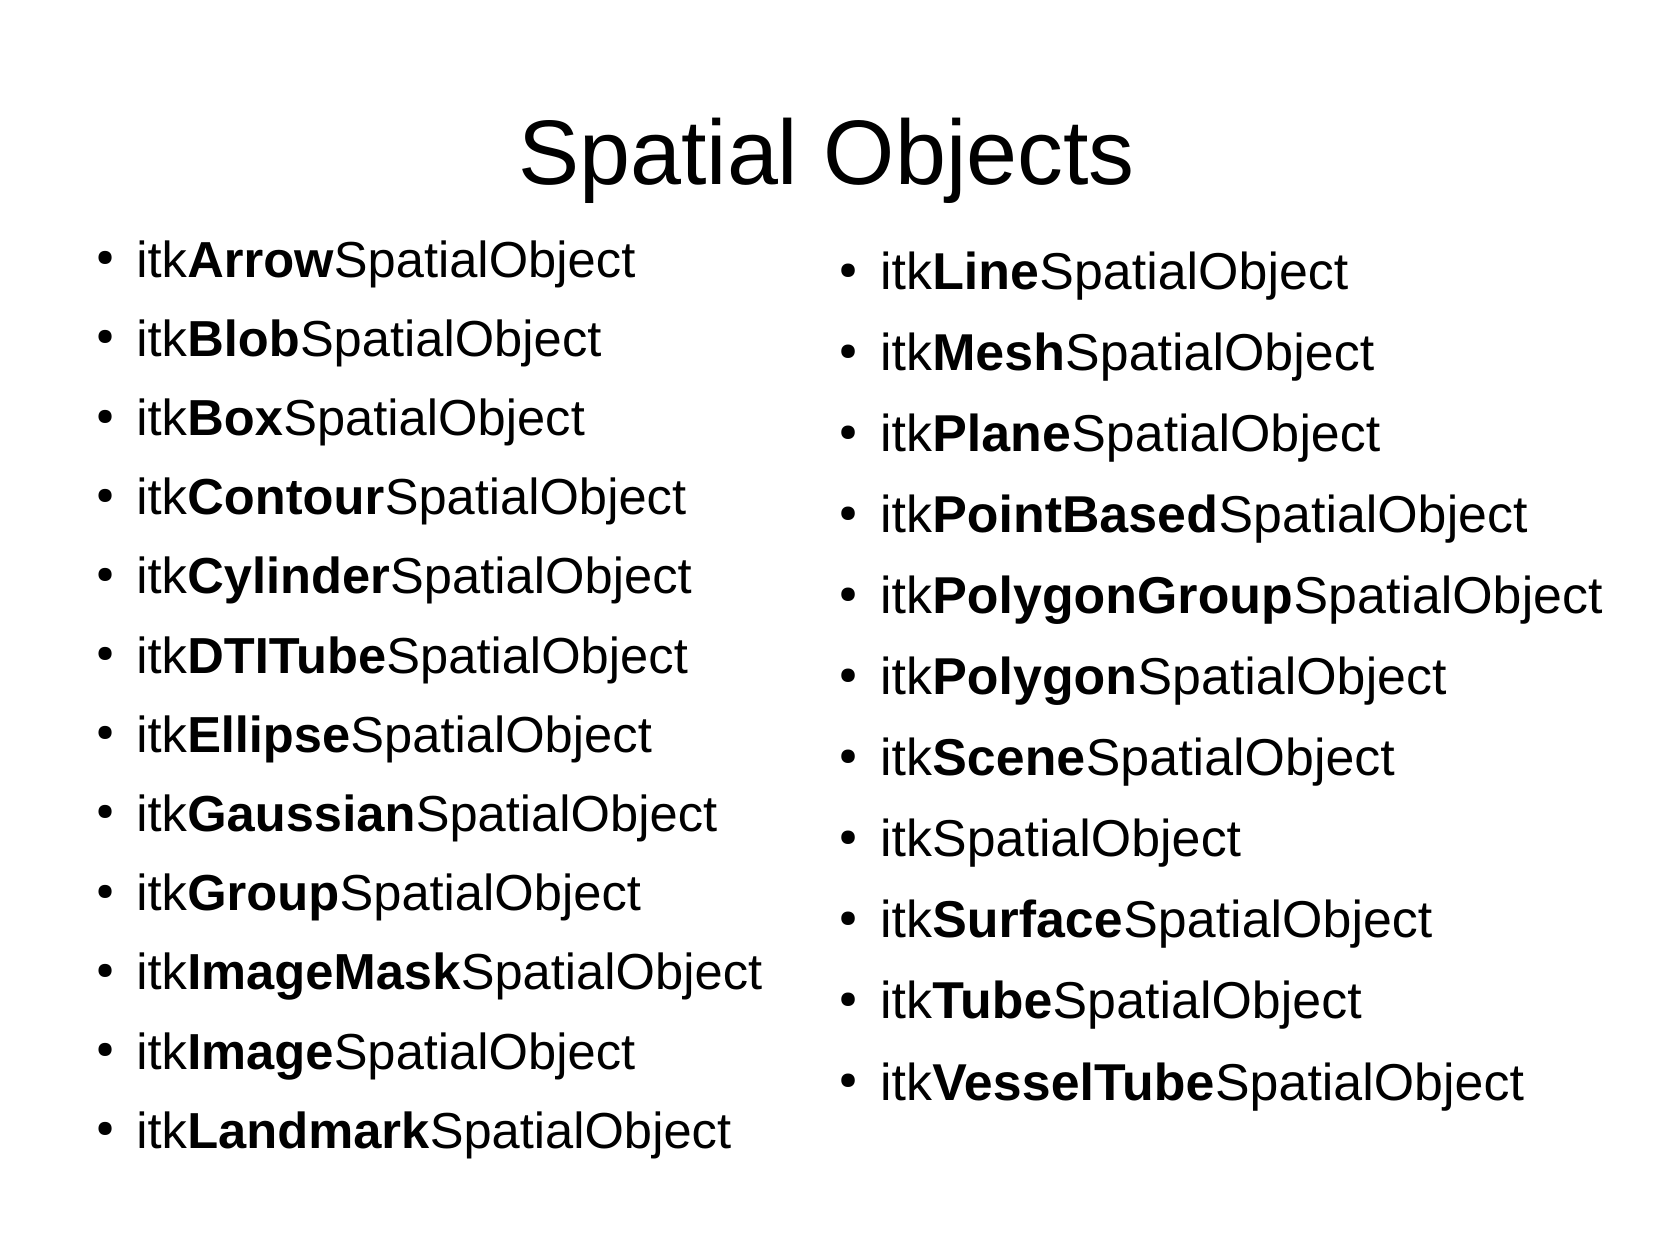

# Spatial Objects
itkArrowSpatialObject
itkBlobSpatialObject
itkBoxSpatialObject
itkContourSpatialObject
itkCylinderSpatialObject
itkDTITubeSpatialObject
itkEllipseSpatialObject
itkGaussianSpatialObject
itkGroupSpatialObject
itkImageMaskSpatialObject
itkImageSpatialObject
itkLandmarkSpatialObject
itkLineSpatialObject
itkMeshSpatialObject
itkPlaneSpatialObject
itkPointBasedSpatialObject
itkPolygonGroupSpatialObject
itkPolygonSpatialObject
itkSceneSpatialObject
itkSpatialObject
itkSurfaceSpatialObject
itkTubeSpatialObject
itkVesselTubeSpatialObject